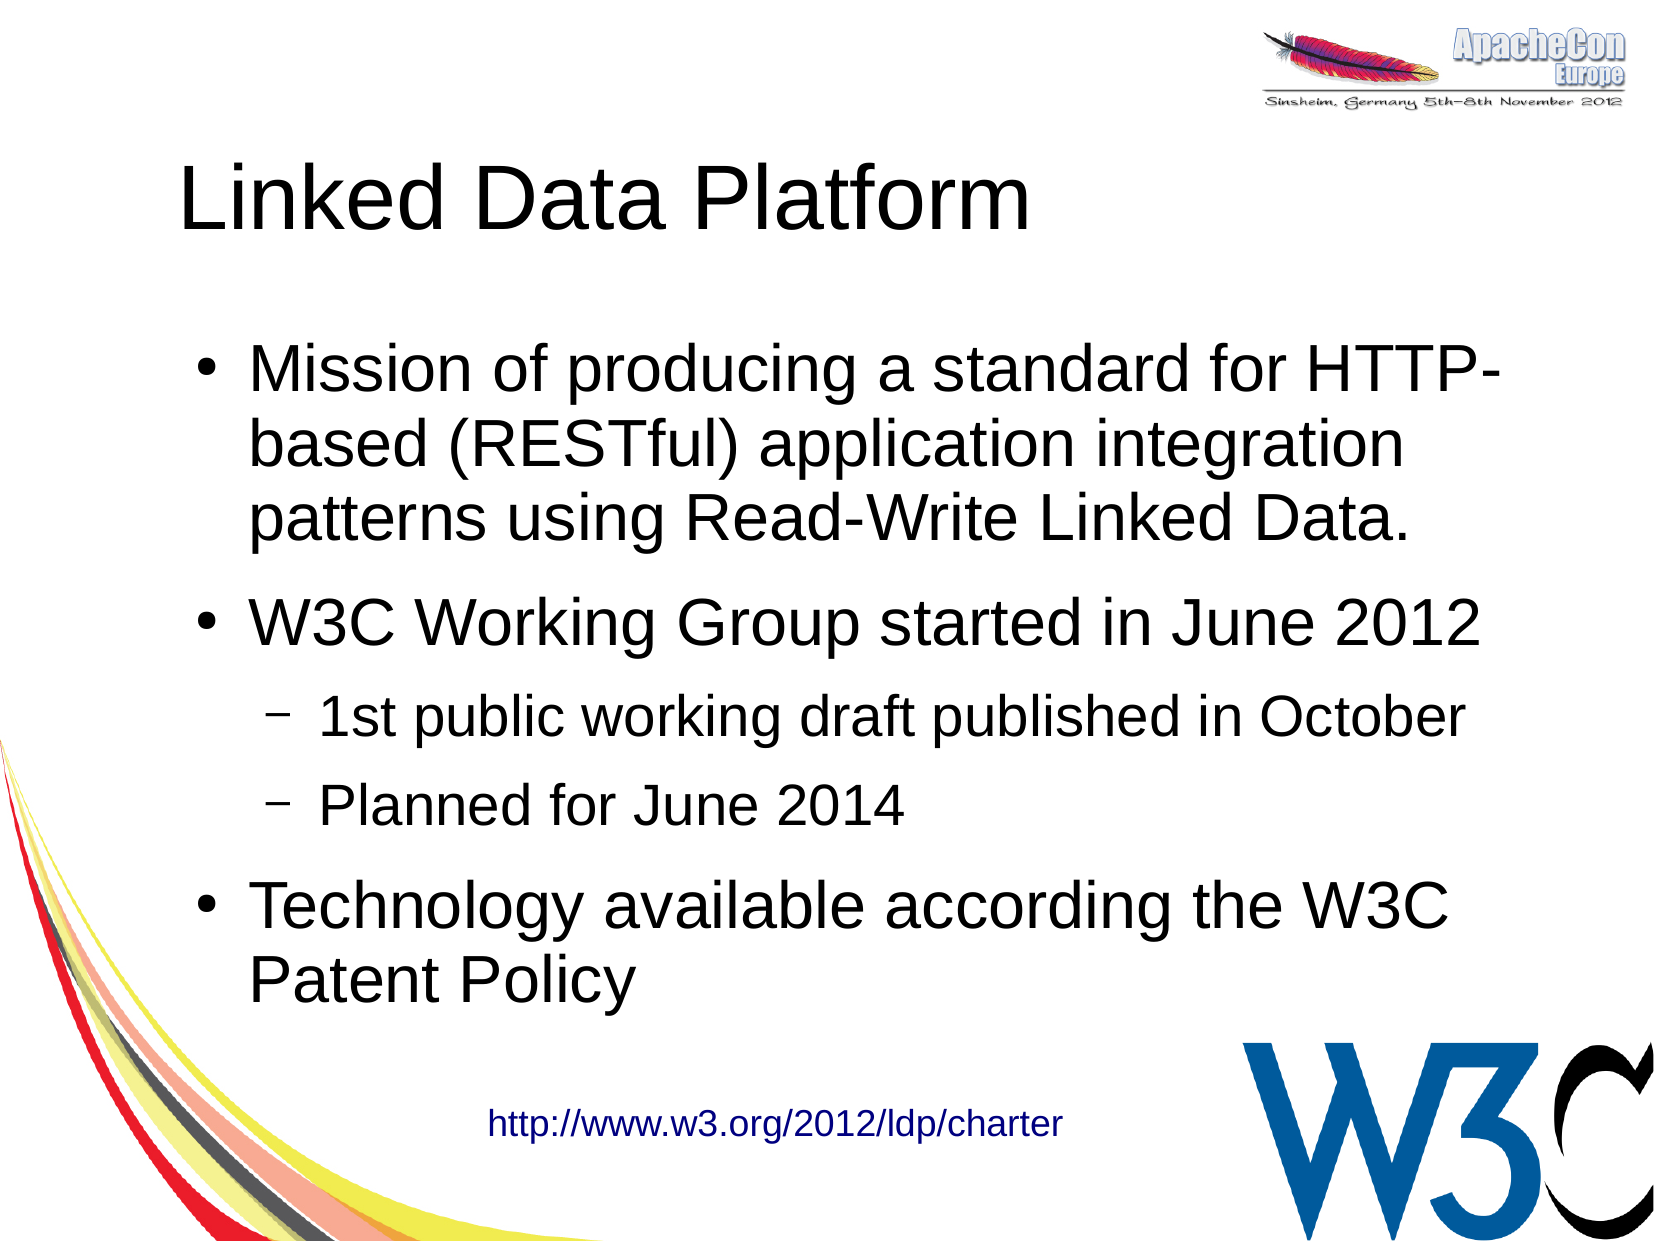

# Linked Data Platform
Mission of producing a standard for HTTP-based (RESTful) application integration patterns using Read-Write Linked Data.
W3C Working Group started in June 2012
1st public working draft published in October
Planned for June 2014
Technology available according the W3C Patent Policy
http://www.w3.org/2012/ldp/charter